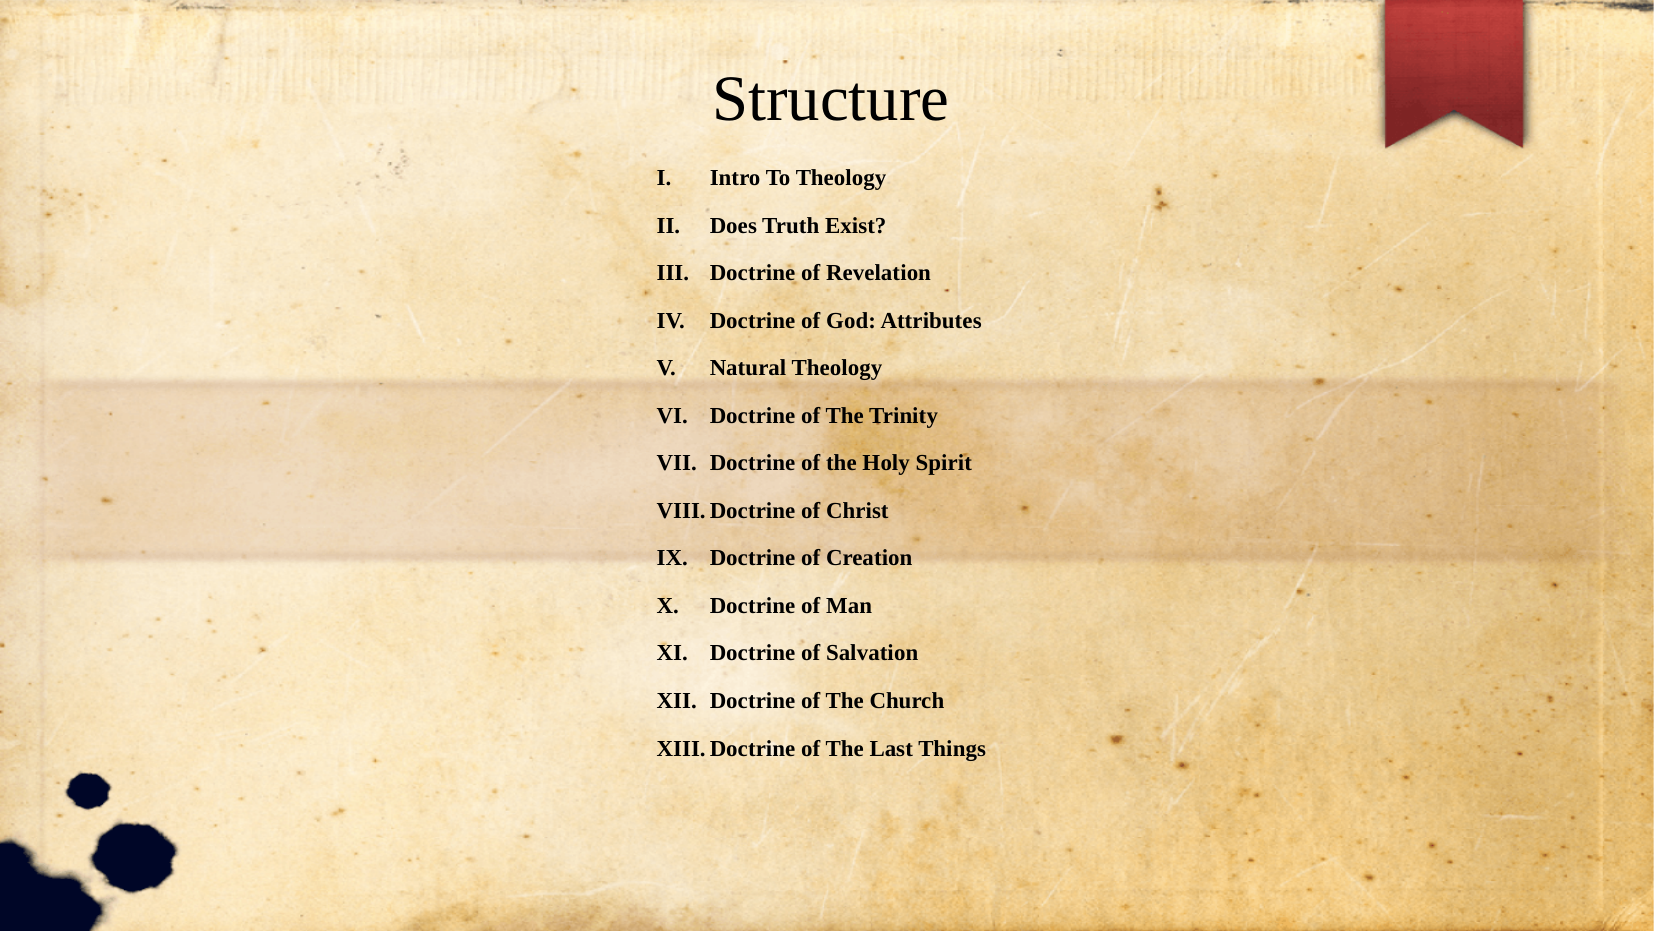

# Structure
Intro To Theology
Does Truth Exist?
Doctrine of Revelation
Doctrine of God: Attributes
Natural Theology
Doctrine of The Trinity
Doctrine of the Holy Spirit
Doctrine of Christ
Doctrine of Creation
Doctrine of Man
Doctrine of Salvation
Doctrine of The Church
Doctrine of The Last Things